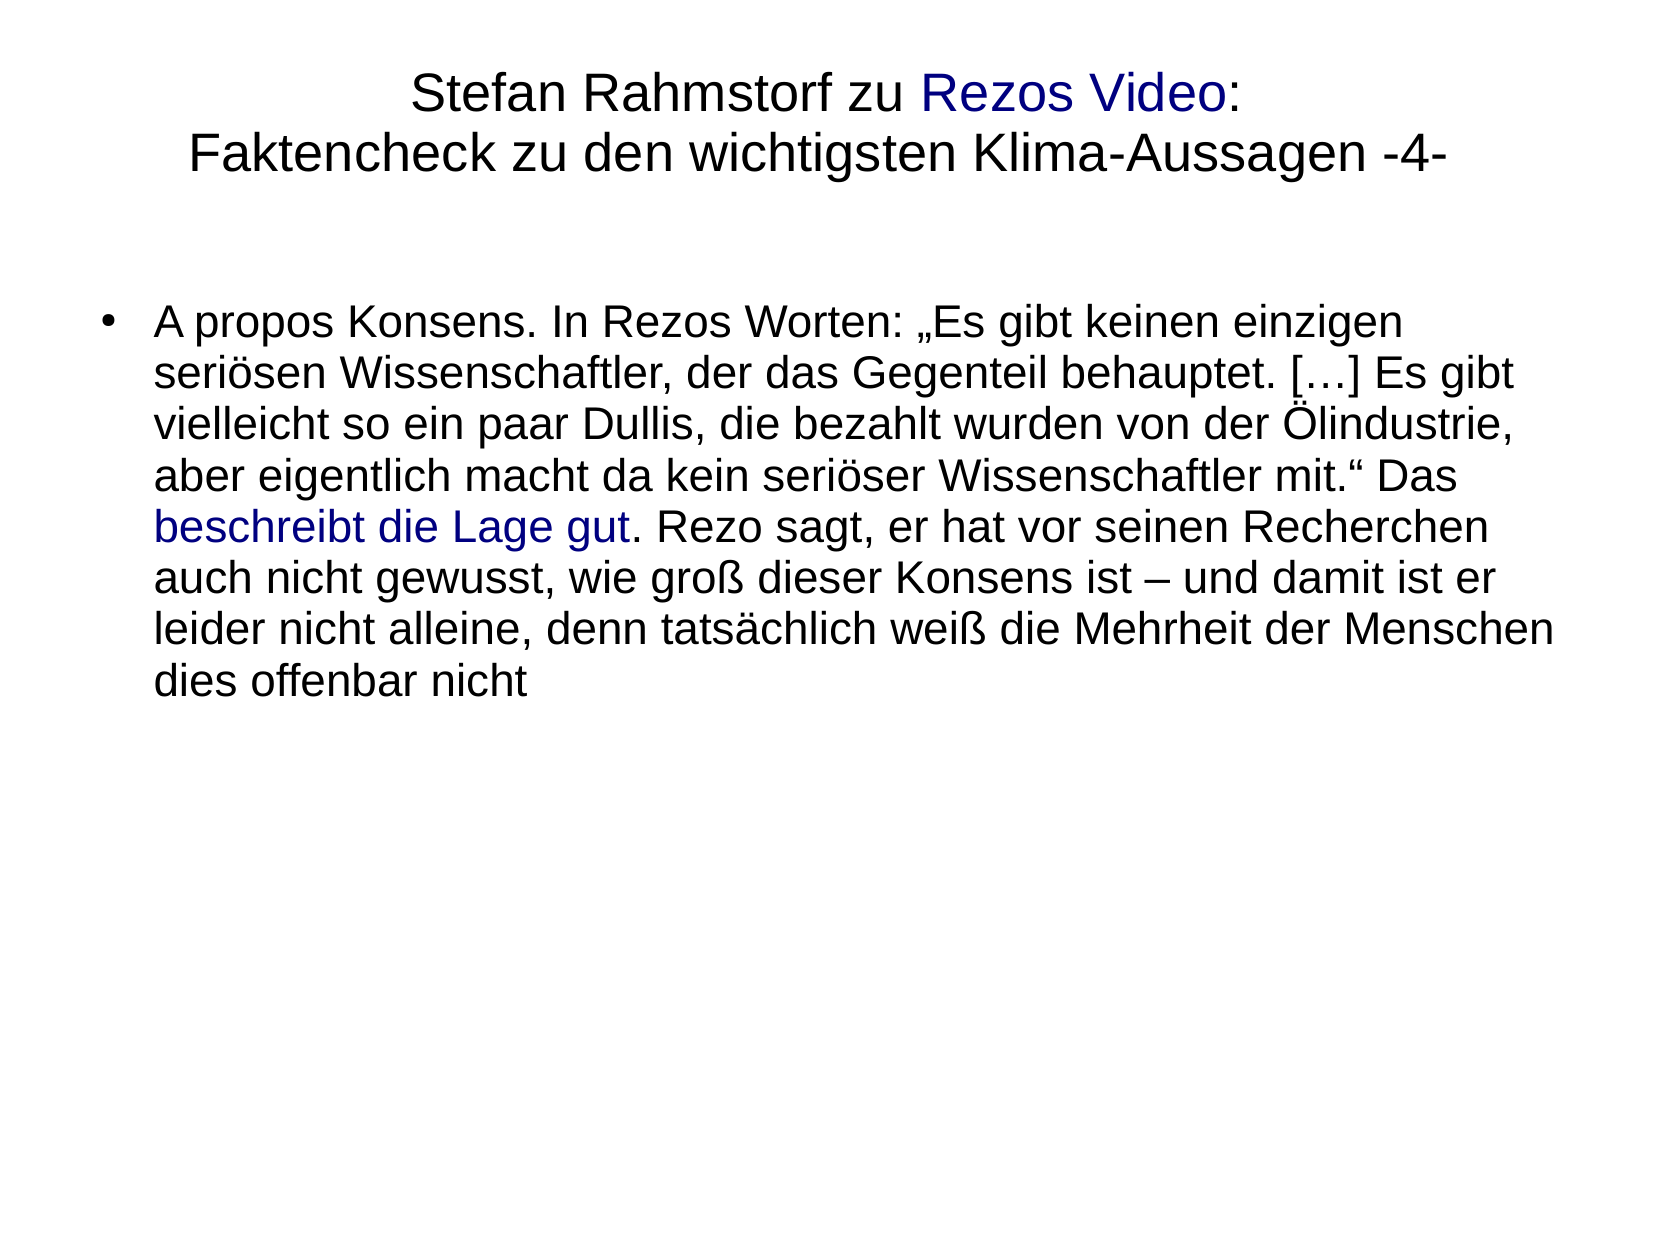

Stefan Rahmstorf zu Rezos Video:
Faktencheck zu den wichtigsten Klima-Aussagen -4-
# A propos Konsens. In Rezos Worten: „Es gibt keinen einzigen seriösen Wissenschaftler, der das Gegenteil behauptet. […] Es gibt vielleicht so ein paar Dullis, die bezahlt wurden von der Ölindustrie, aber eigentlich macht da kein seriöser Wissenschaftler mit.“ Das beschreibt die Lage gut. Rezo sagt, er hat vor seinen Recherchen auch nicht gewusst, wie groß dieser Konsens ist – und damit ist er leider nicht alleine, denn tatsächlich weiß die Mehrheit der Menschen dies offenbar nicht